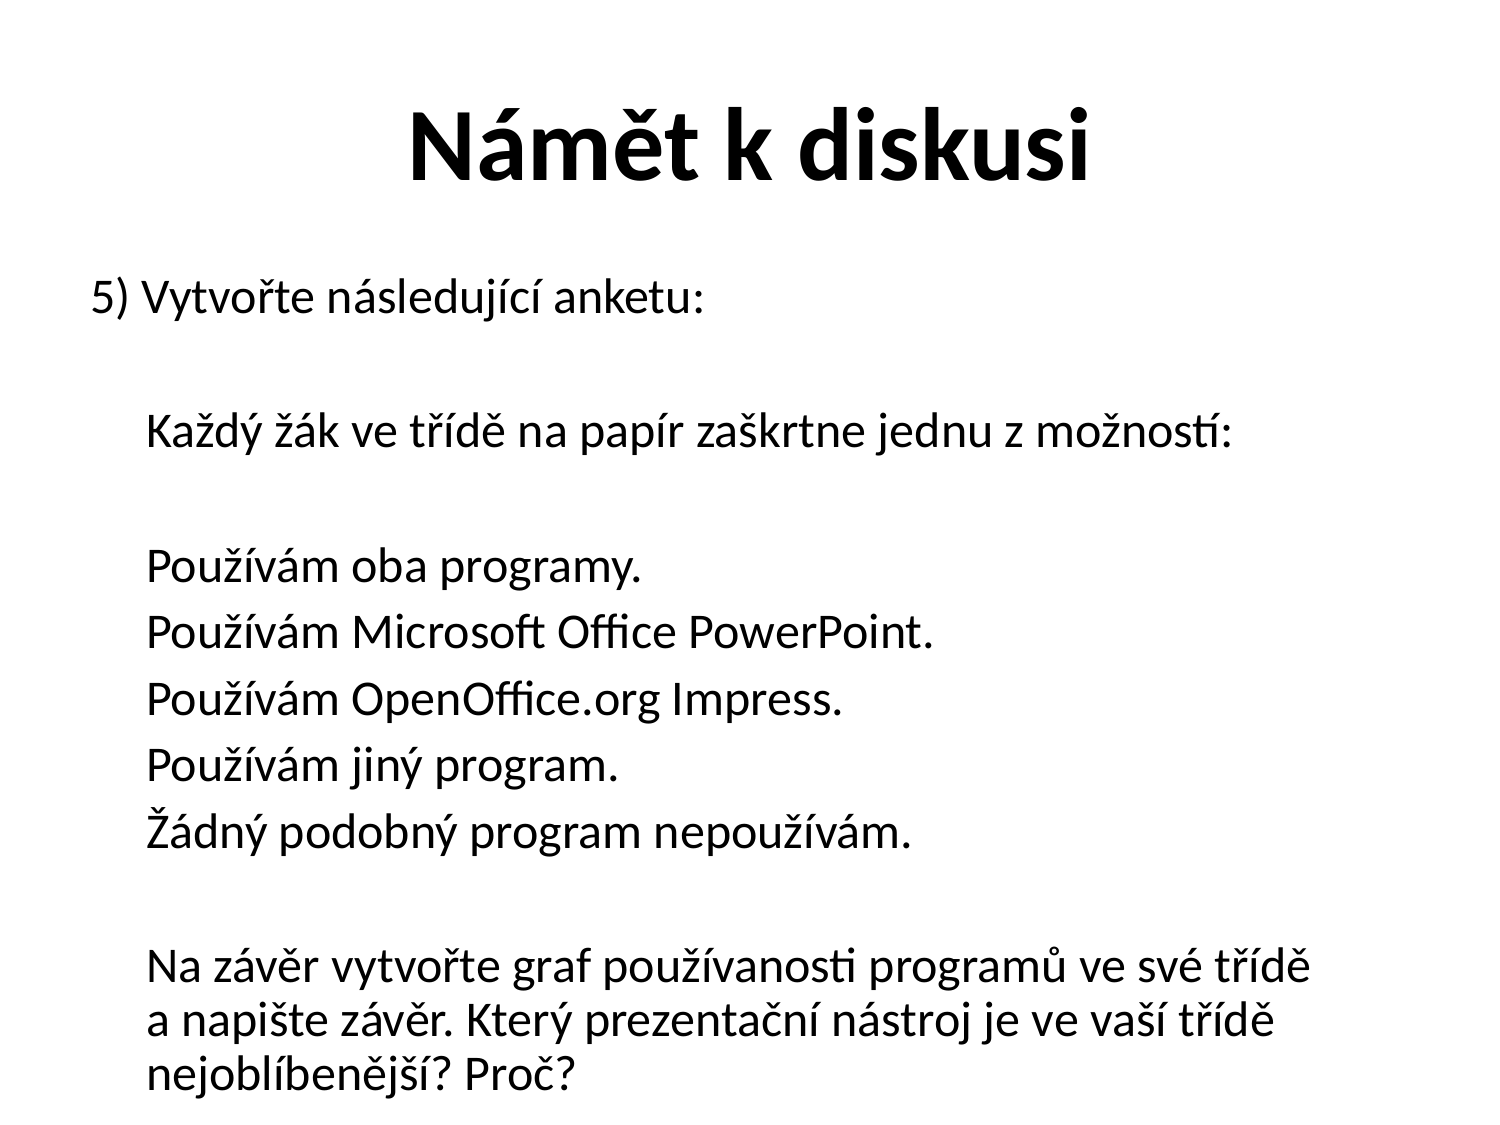

# Námět k diskusi
5) Vytvořte následující anketu:
Každý žák ve třídě na papír zaškrtne jednu z možností:
Používám oba programy.
Používám Microsoft Office PowerPoint.
Používám OpenOffice.org Impress.
Používám jiný program.
Žádný podobný program nepoužívám.
Na závěr vytvořte graf používanosti programů ve své třídě
a napište závěr. Který prezentační nástroj je ve vaší třídě nejoblíbenější? Proč?